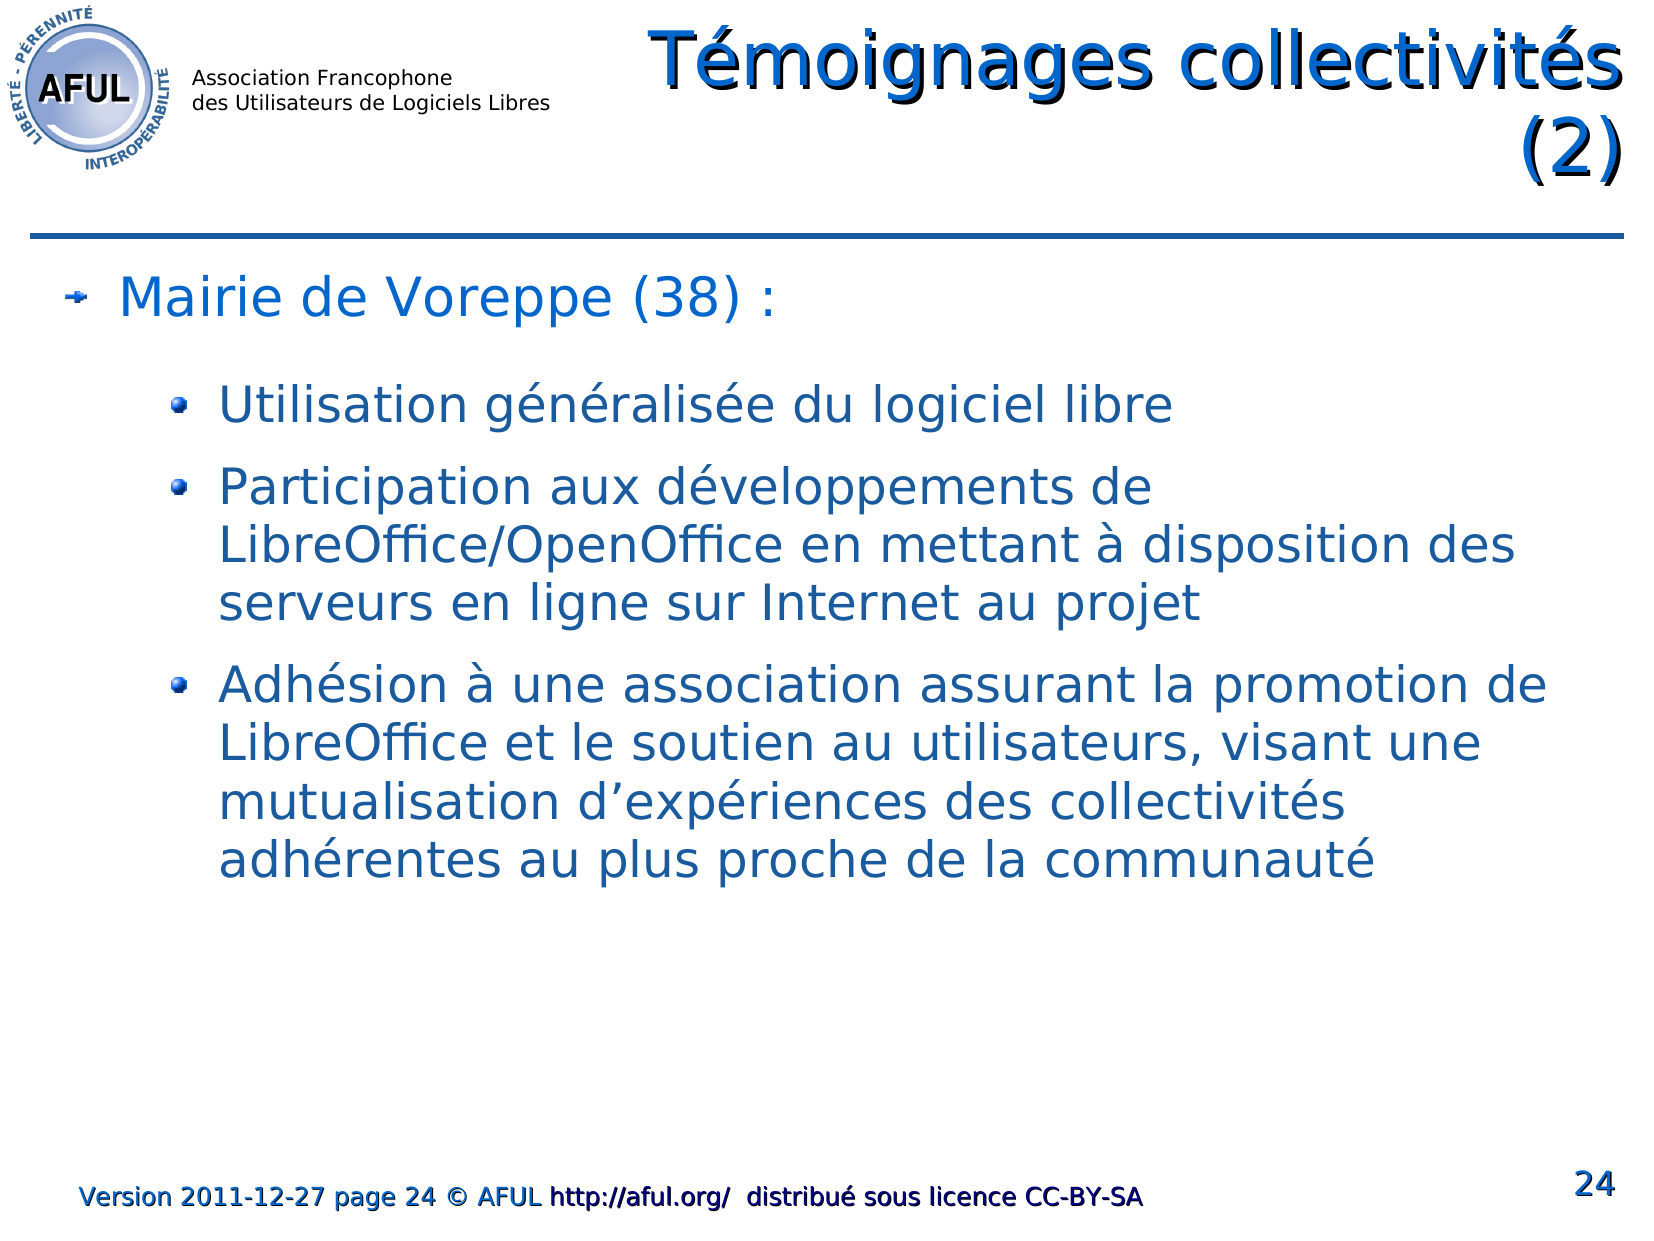

# Témoignages collectivités (2)
Mairie de Voreppe (38) :
Utilisation généralisée du logiciel libre
Participation aux développements de LibreOffice/OpenOffice en mettant à disposition des serveurs en ligne sur Internet au projet
Adhésion à une association assurant la promotion de LibreOffice et le soutien au utilisateurs, visant une mutualisation d’expériences des collectivités adhérentes au plus proche de la communauté